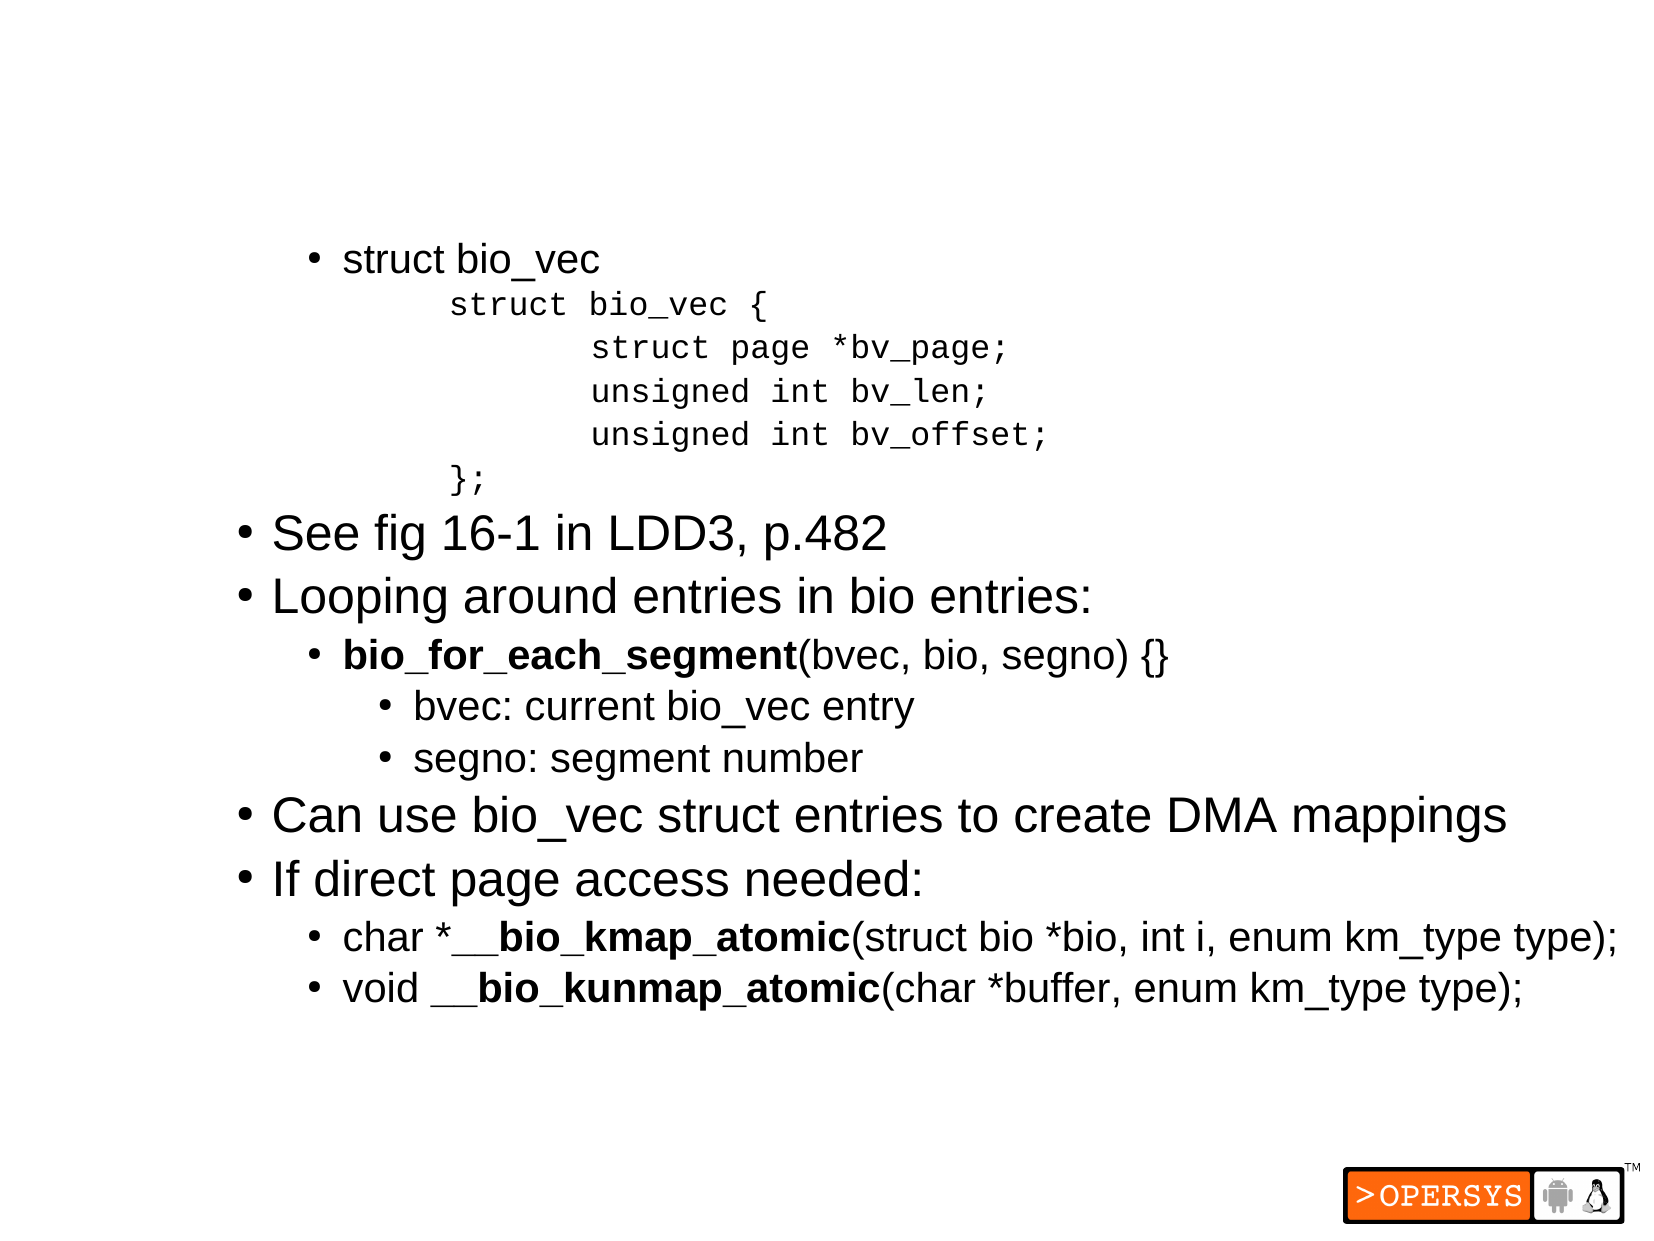

# struct bio_vec
struct bio_vec {
struct page *bv_page;
unsigned int bv_len;
unsigned int bv_offset;
};
See fig 16-1 in LDD3, p.482
Looping around entries in bio entries:
bio_for_each_segment(bvec, bio, segno) {}
bvec: current bio_vec entry
segno: segment number
Can use bio_vec struct entries to create DMA mappings
If direct page access needed:
char *__bio_kmap_atomic(struct bio *bio, int i, enum km_type type);
void __bio_kunmap_atomic(char *buffer, enum km_type type);